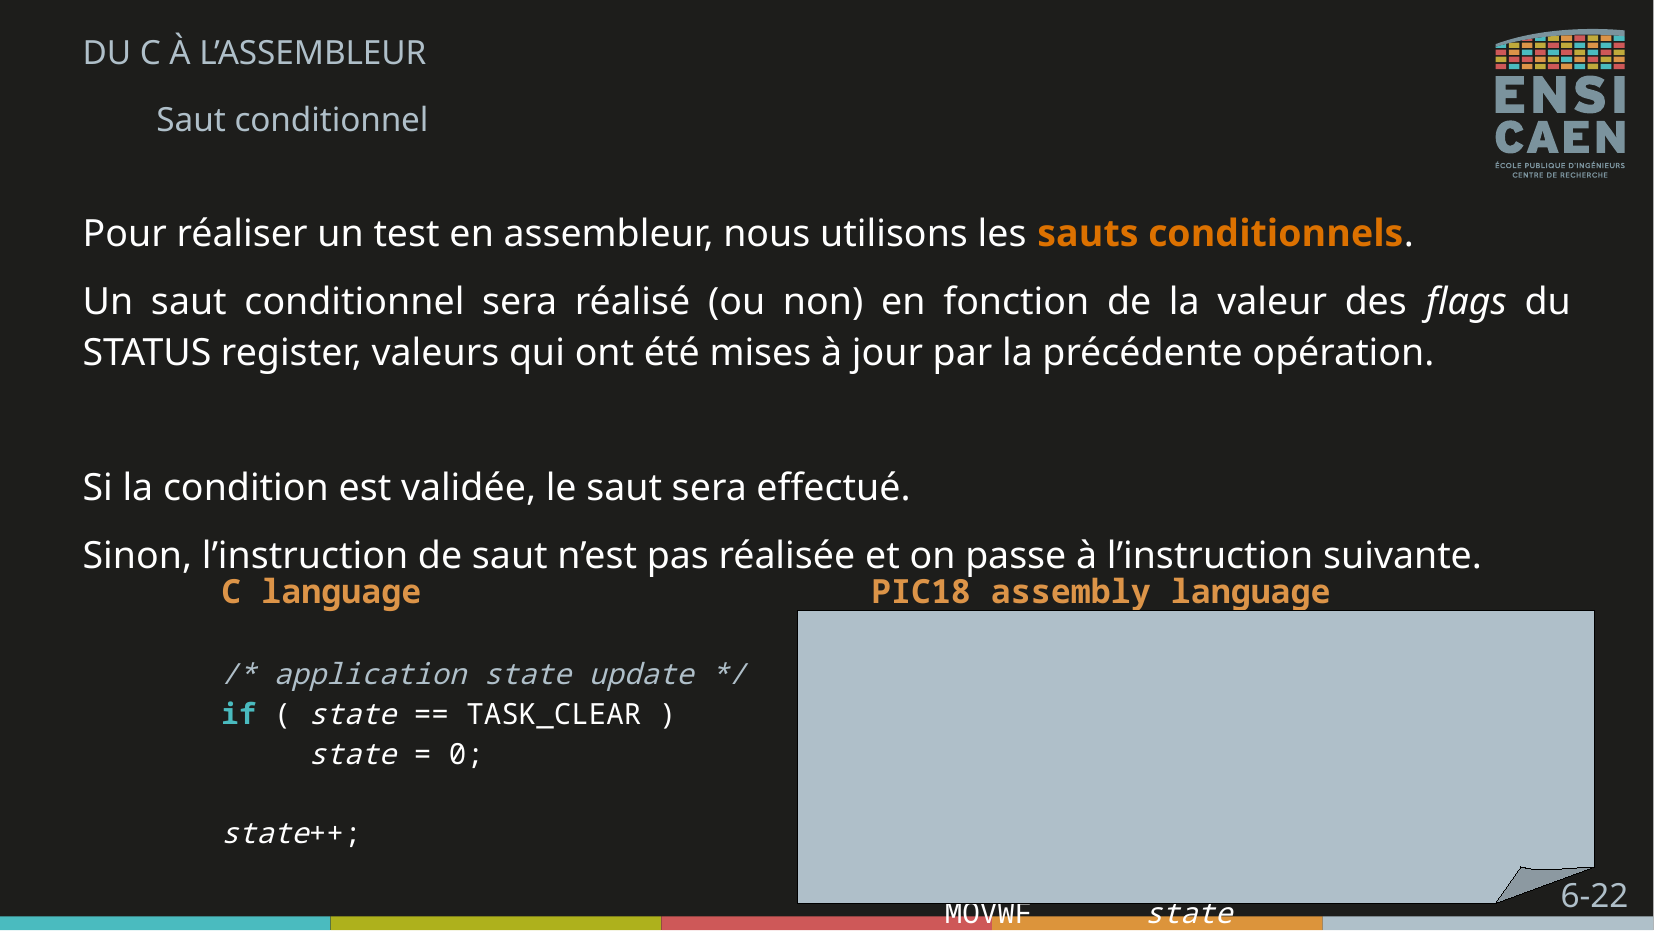

# DU C À L’ASSEMBLEUR Saut conditionnel
Pour réaliser un test en assembleur, nous utilisons les sauts conditionnels.
Un saut conditionnel sera réalisé (ou non) en fonction de la valeur des flags du STATUS register, valeurs qui ont été mises à jour par la précédente opération.
Si la condition est validée, le saut sera effectué.
Sinon, l’instruction de saut n’est pas réalisée et on passe à l’instruction suivante.
C language
/* application state update */
if ( state == TASK_CLEAR )
 state = 0;
state++;
PIC18 assembly language
test_clear:
	; application state update
	MOVLW	 3
	SUBWF	 state, w
	BNZ	 main_l2
	MOVLW	 0x00
	MOVWF	 state
main_l2:
 INCF	 state